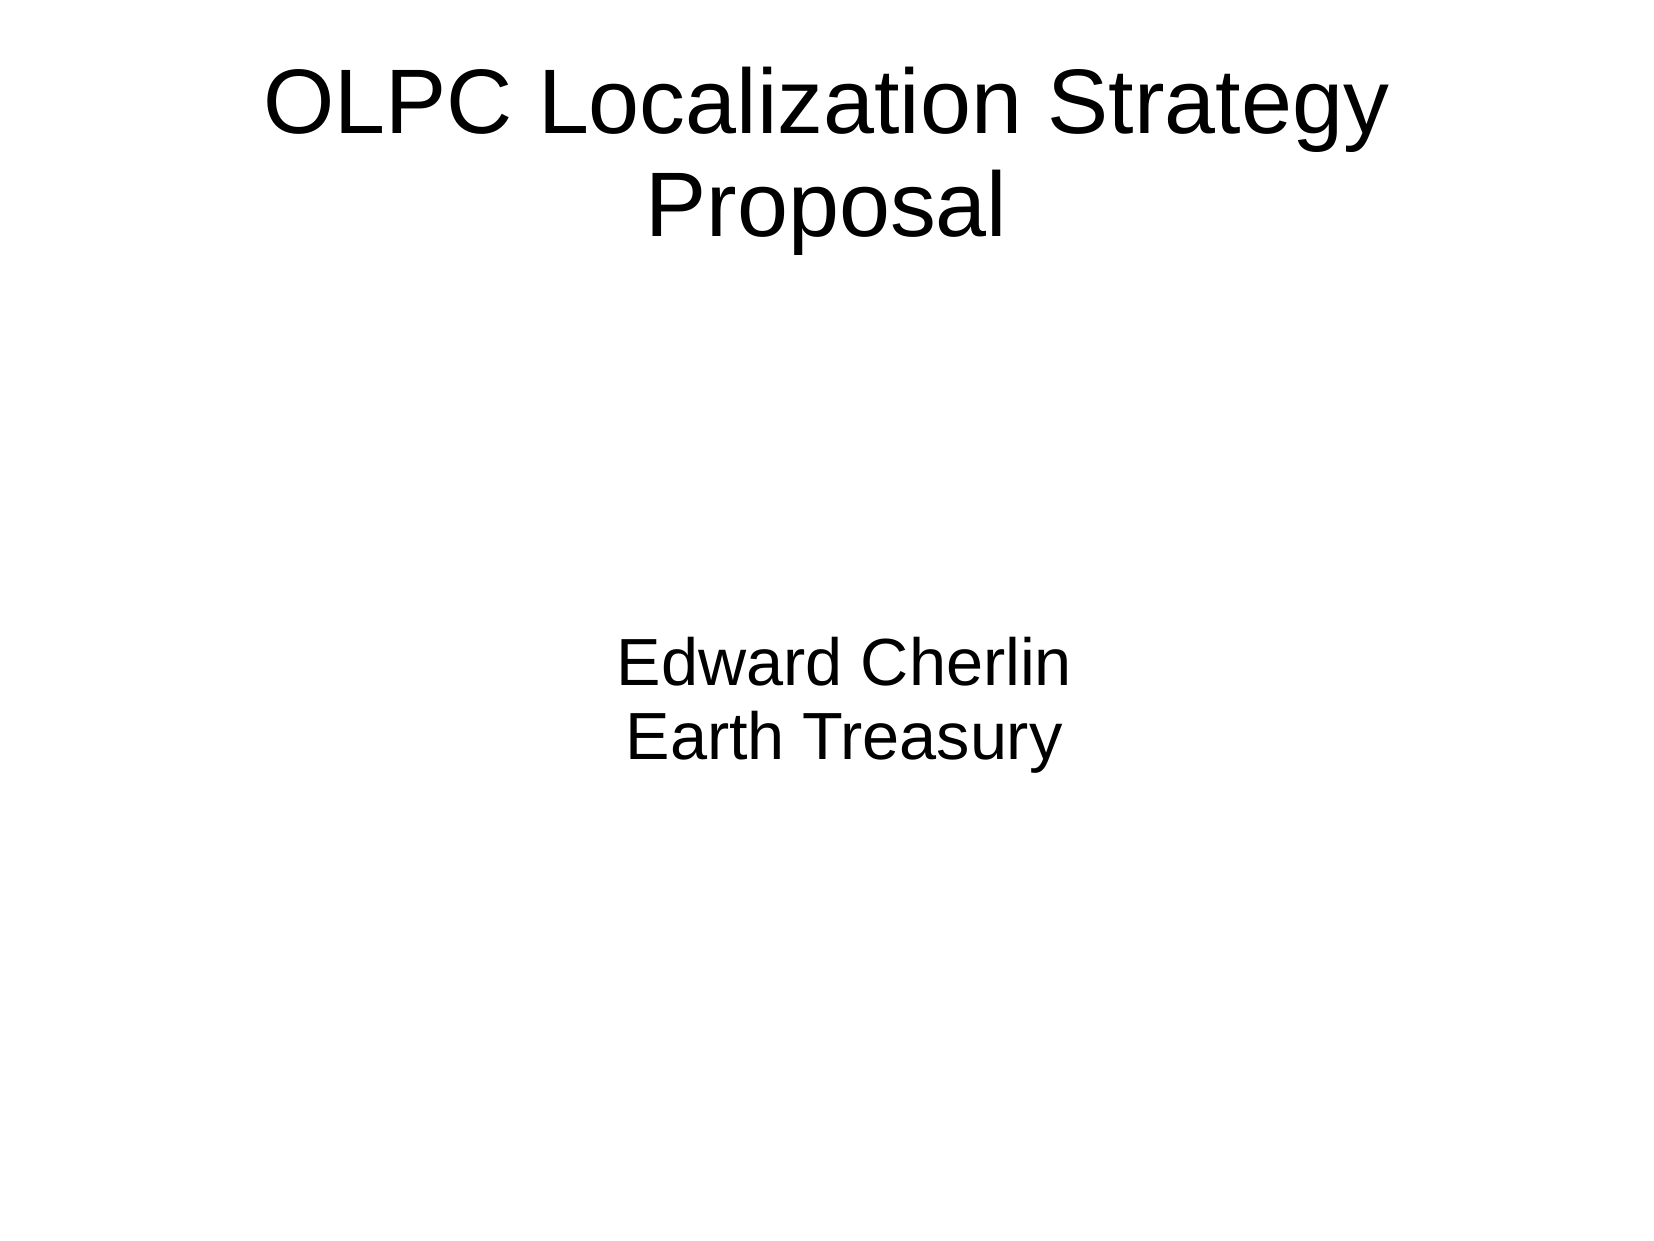

# OLPC Localization Strategy Proposal
Edward Cherlin
Earth Treasury